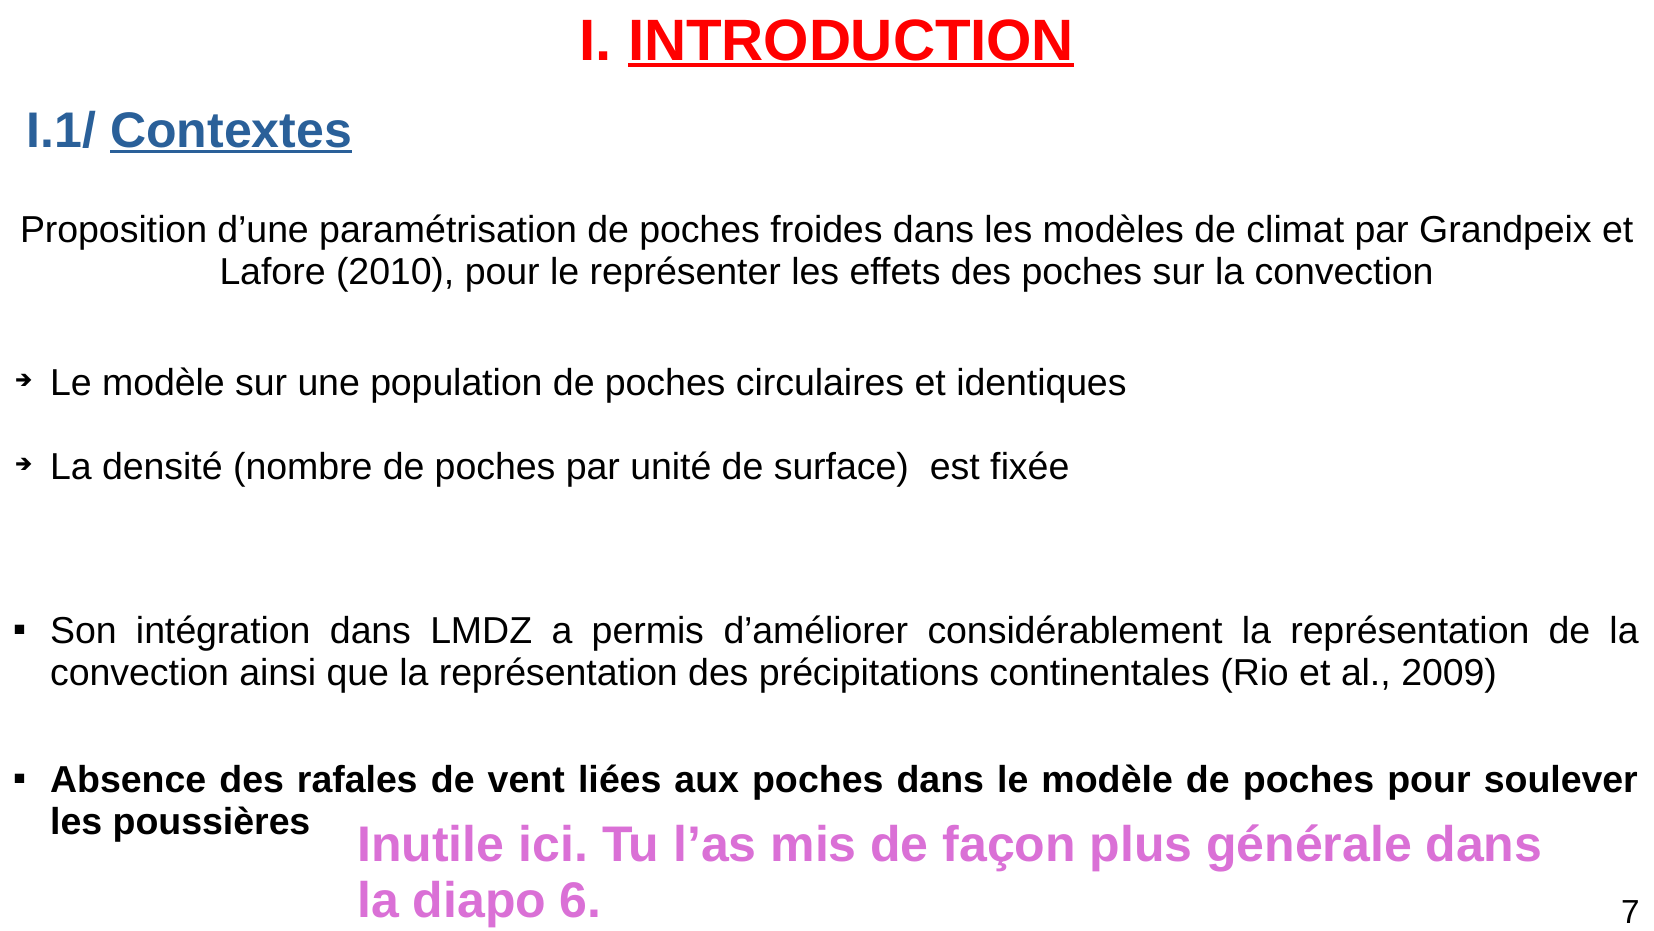

I. INTRODUCTION
I.1/ Contextes
Proposition d’une paramétrisation de poches froides dans les modèles de climat par Grandpeix et Lafore (2010), pour le représenter les effets des poches sur la convection
Le modèle sur une population de poches circulaires et identiques
La densité (nombre de poches par unité de surface) est fixée
Son intégration dans LMDZ a permis d’améliorer considérablement la représentation de la convection ainsi que la représentation des précipitations continentales (Rio et al., 2009)
Absence des rafales de vent liées aux poches dans le modèle de poches pour soulever les poussières
Inutile ici. Tu l’as mis de façon plus générale dans
la diapo 6.
7